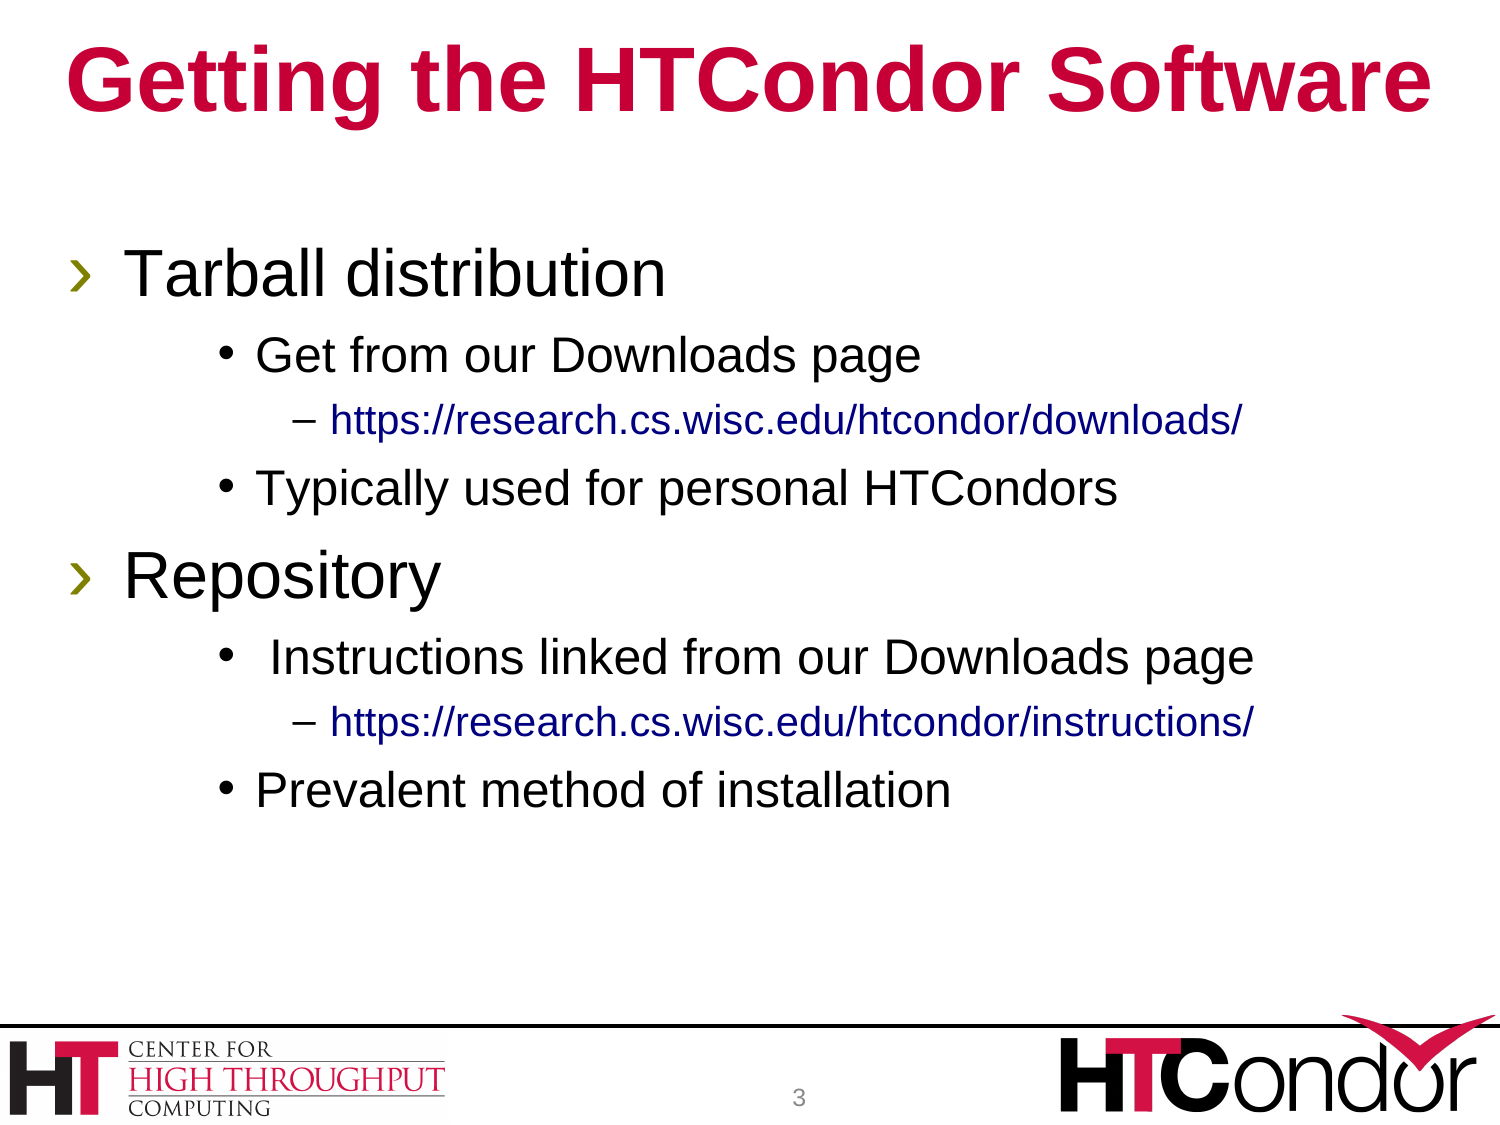

# Getting the HTCondor Software
Tarball distribution
Get from our Downloads page
https://research.cs.wisc.edu/htcondor/downloads/
Typically used for personal HTCondors
Repository
 Instructions linked from our Downloads page
https://research.cs.wisc.edu/htcondor/instructions/
Prevalent method of installation